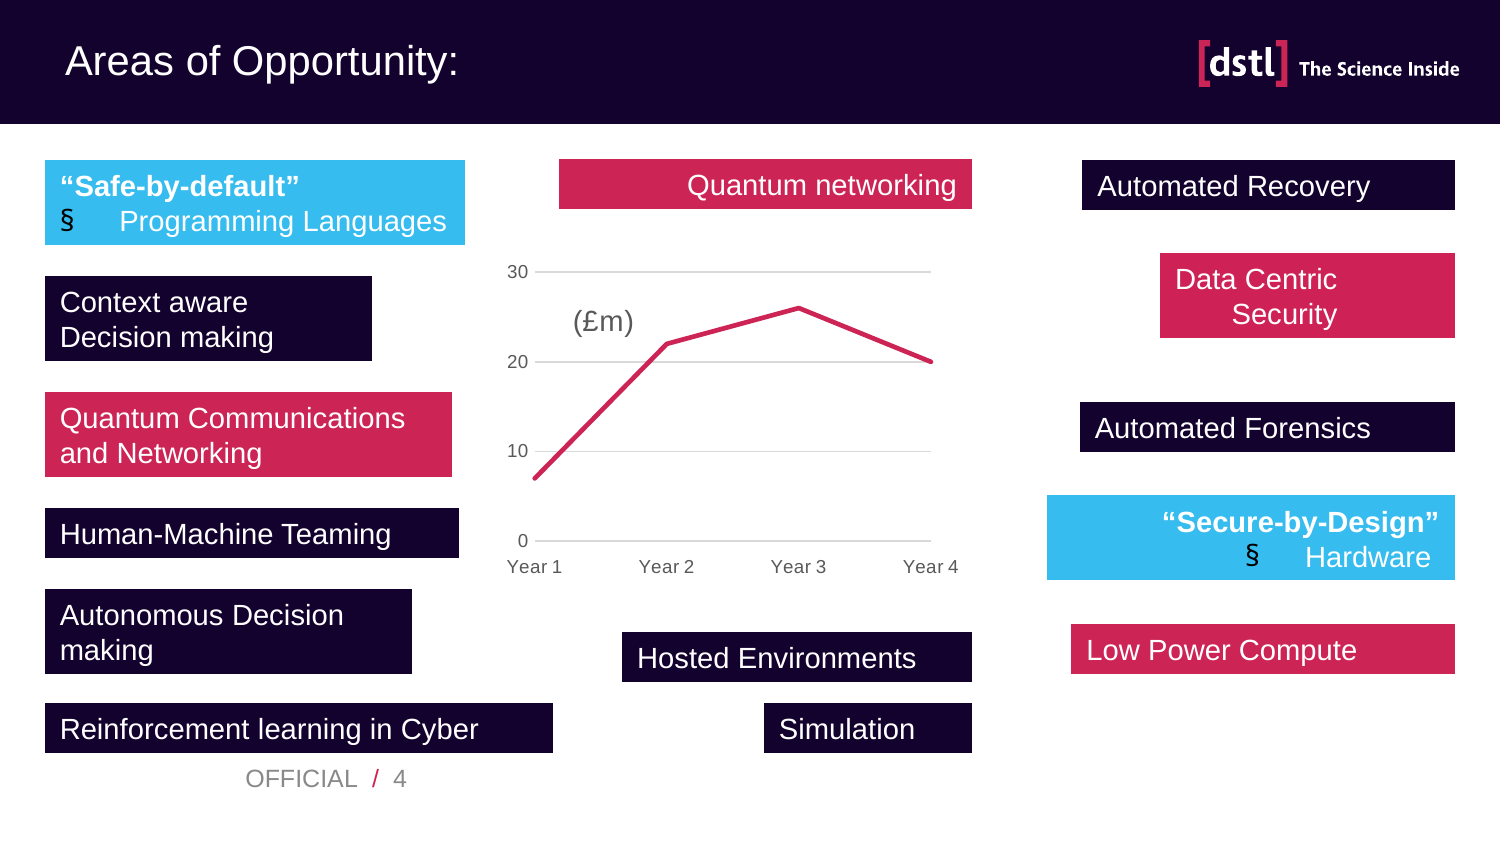

# Areas of Opportunity:
Quantum networking
“Safe-by-default”
Programming Languages
Automated Recovery
### Chart: (£m)
| Category | (£m) |
|---|---|
| Year 1 | 7.0 |
| Year 2 | 22.0 |
| Year 3 | 26.0 |
| Year 4 | 20.0 |Data Centric Security
Context aware Decision making
Quantum Communications and Networking
Automated Forensics
“Secure-by-Design”
Hardware
Human-Machine Teaming
Autonomous Decision making
Low Power Compute
Hosted Environments
Reinforcement learning in Cyber
Simulation
OFFICIAL /